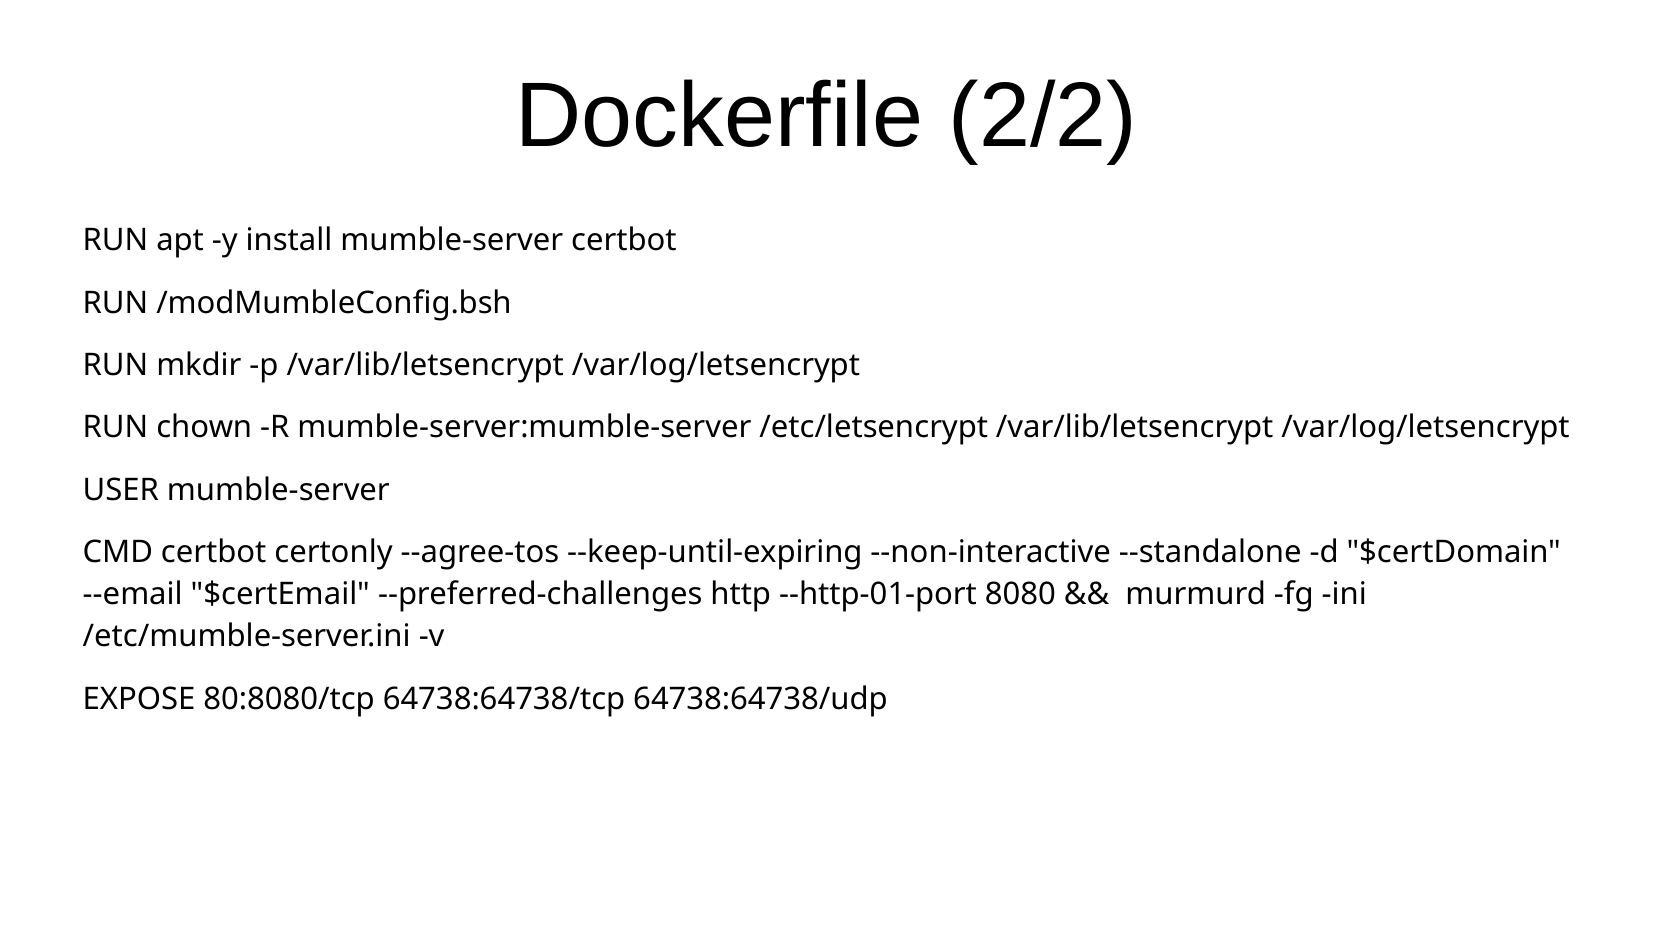

# Dockerfile (2/2)
RUN apt -y install mumble-server certbot
RUN /modMumbleConfig.bsh
RUN mkdir -p /var/lib/letsencrypt /var/log/letsencrypt
RUN chown -R mumble-server:mumble-server /etc/letsencrypt /var/lib/letsencrypt /var/log/letsencrypt
USER mumble-server
CMD certbot certonly --agree-tos --keep-until-expiring --non-interactive --standalone -d "$certDomain" --email "$certEmail" --preferred-challenges http --http-01-port 8080 && murmurd -fg -ini /etc/mumble-server.ini -v
EXPOSE 80:8080/tcp 64738:64738/tcp 64738:64738/udp